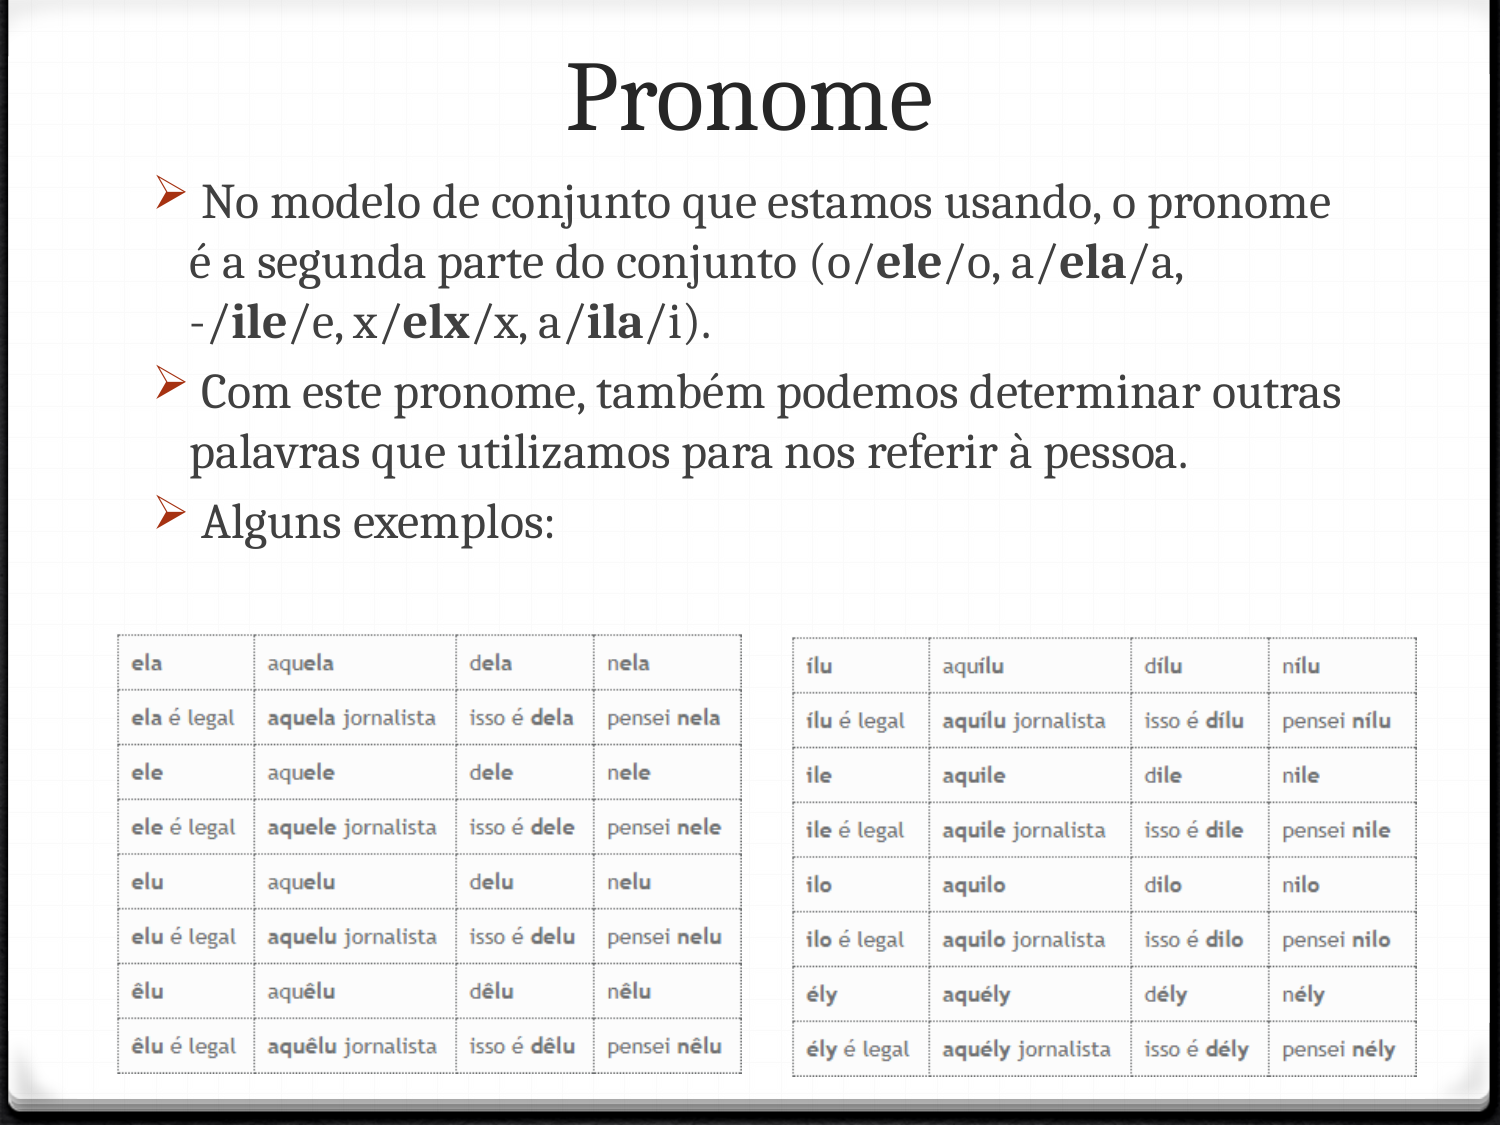

# Pronome
 No modelo de conjunto que estamos usando, o pronome é a segunda parte do conjunto (o/ele/o, a/ela/a, -/ile/e, x/elx/x, a/ila/i).
 Com este pronome, também podemos determinar outras palavras que utilizamos para nos referir à pessoa.
 Alguns exemplos: